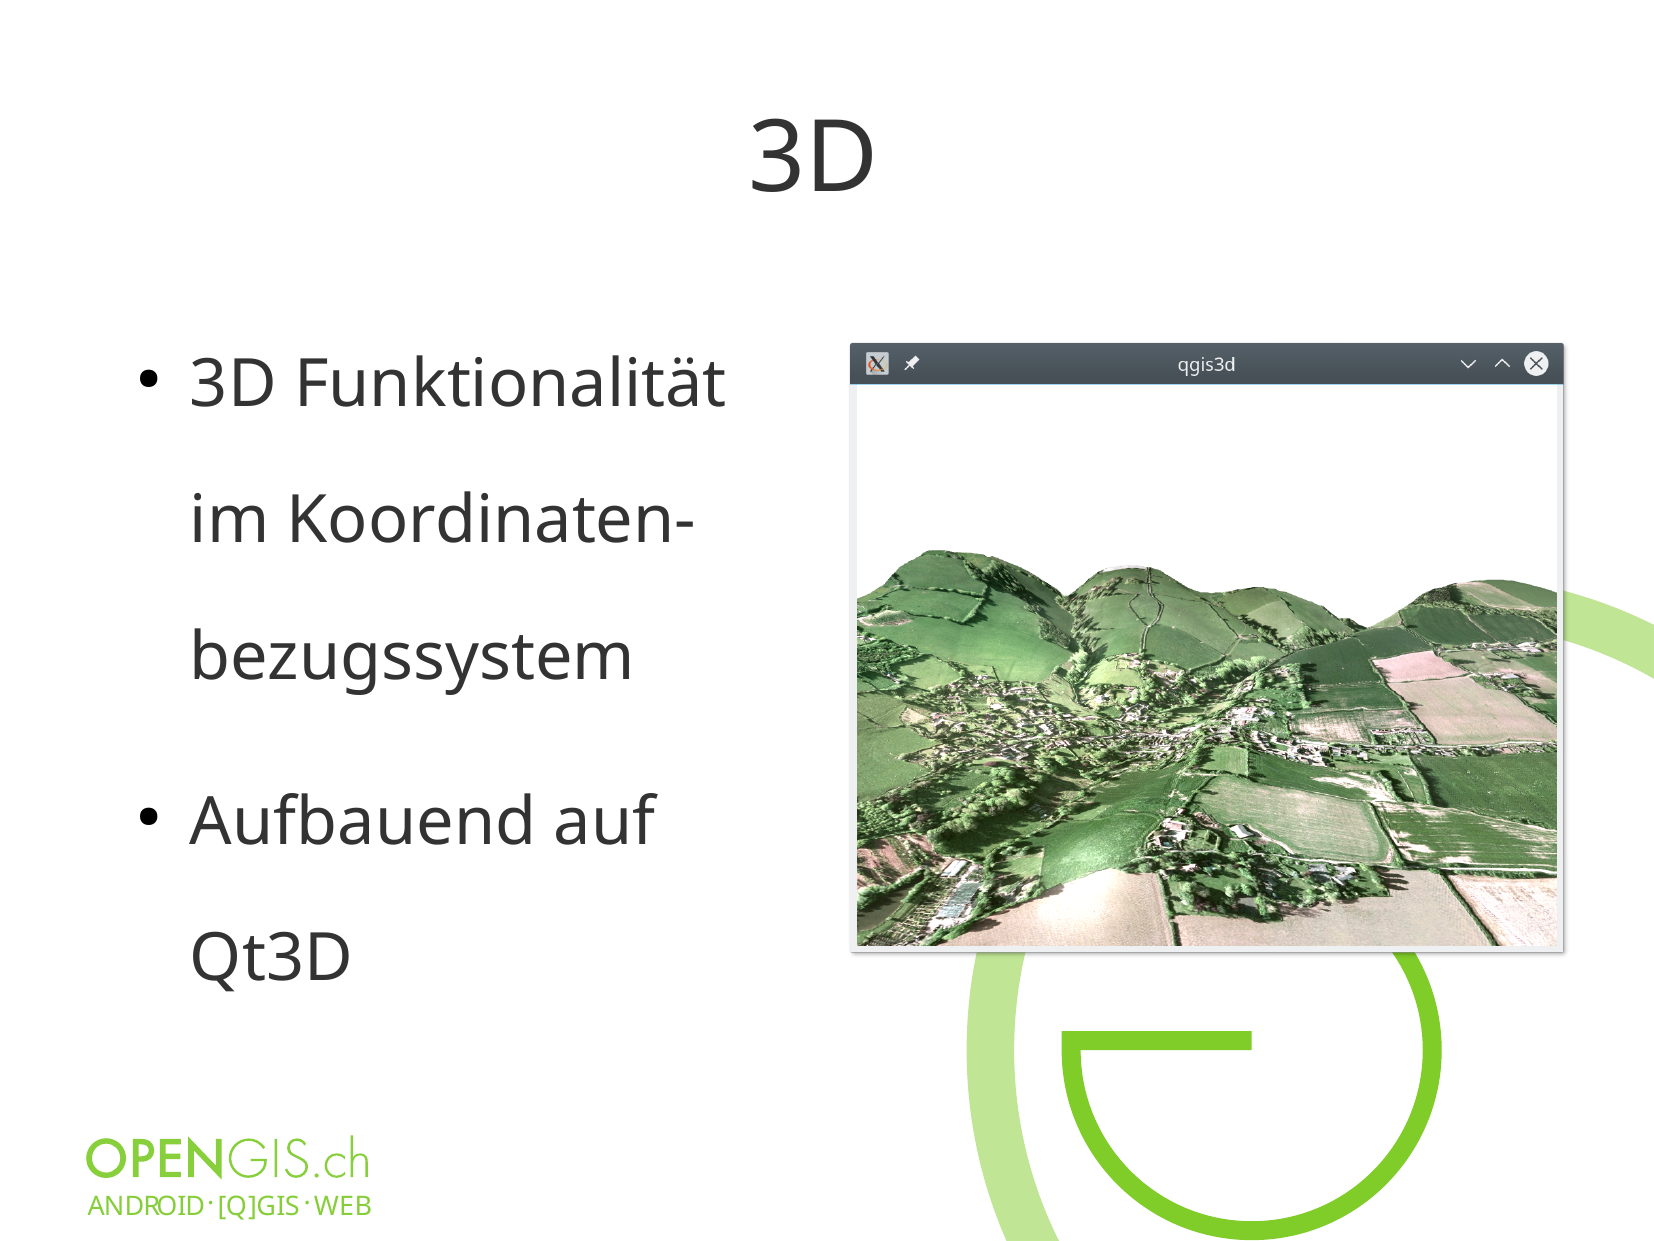

# 3D
3D Funktionalität
im Koordinaten-bezugssystem
Aufbauend auf Qt3D